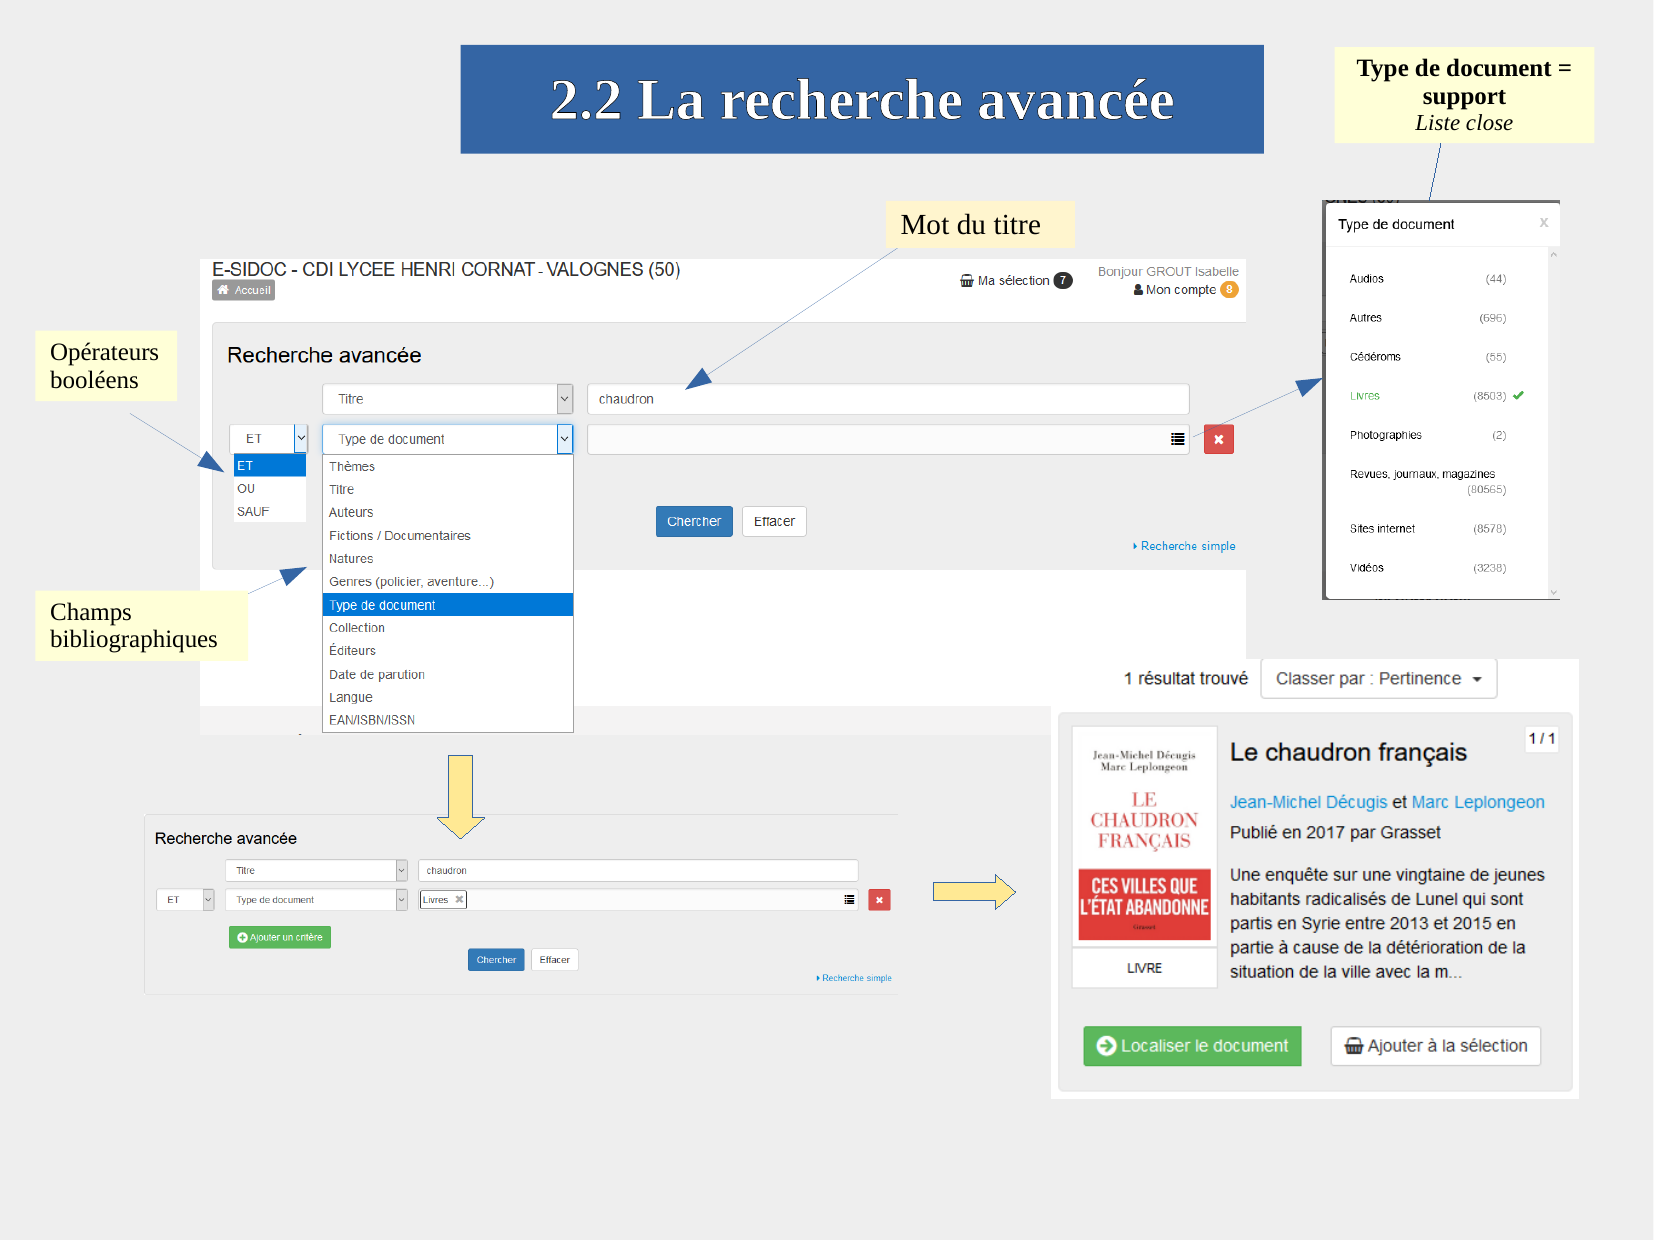

# 2.2 La recherche avancée
Type de document = support
Liste close
Mot du titre
Opérateurs booléens
Champs bibliographiques